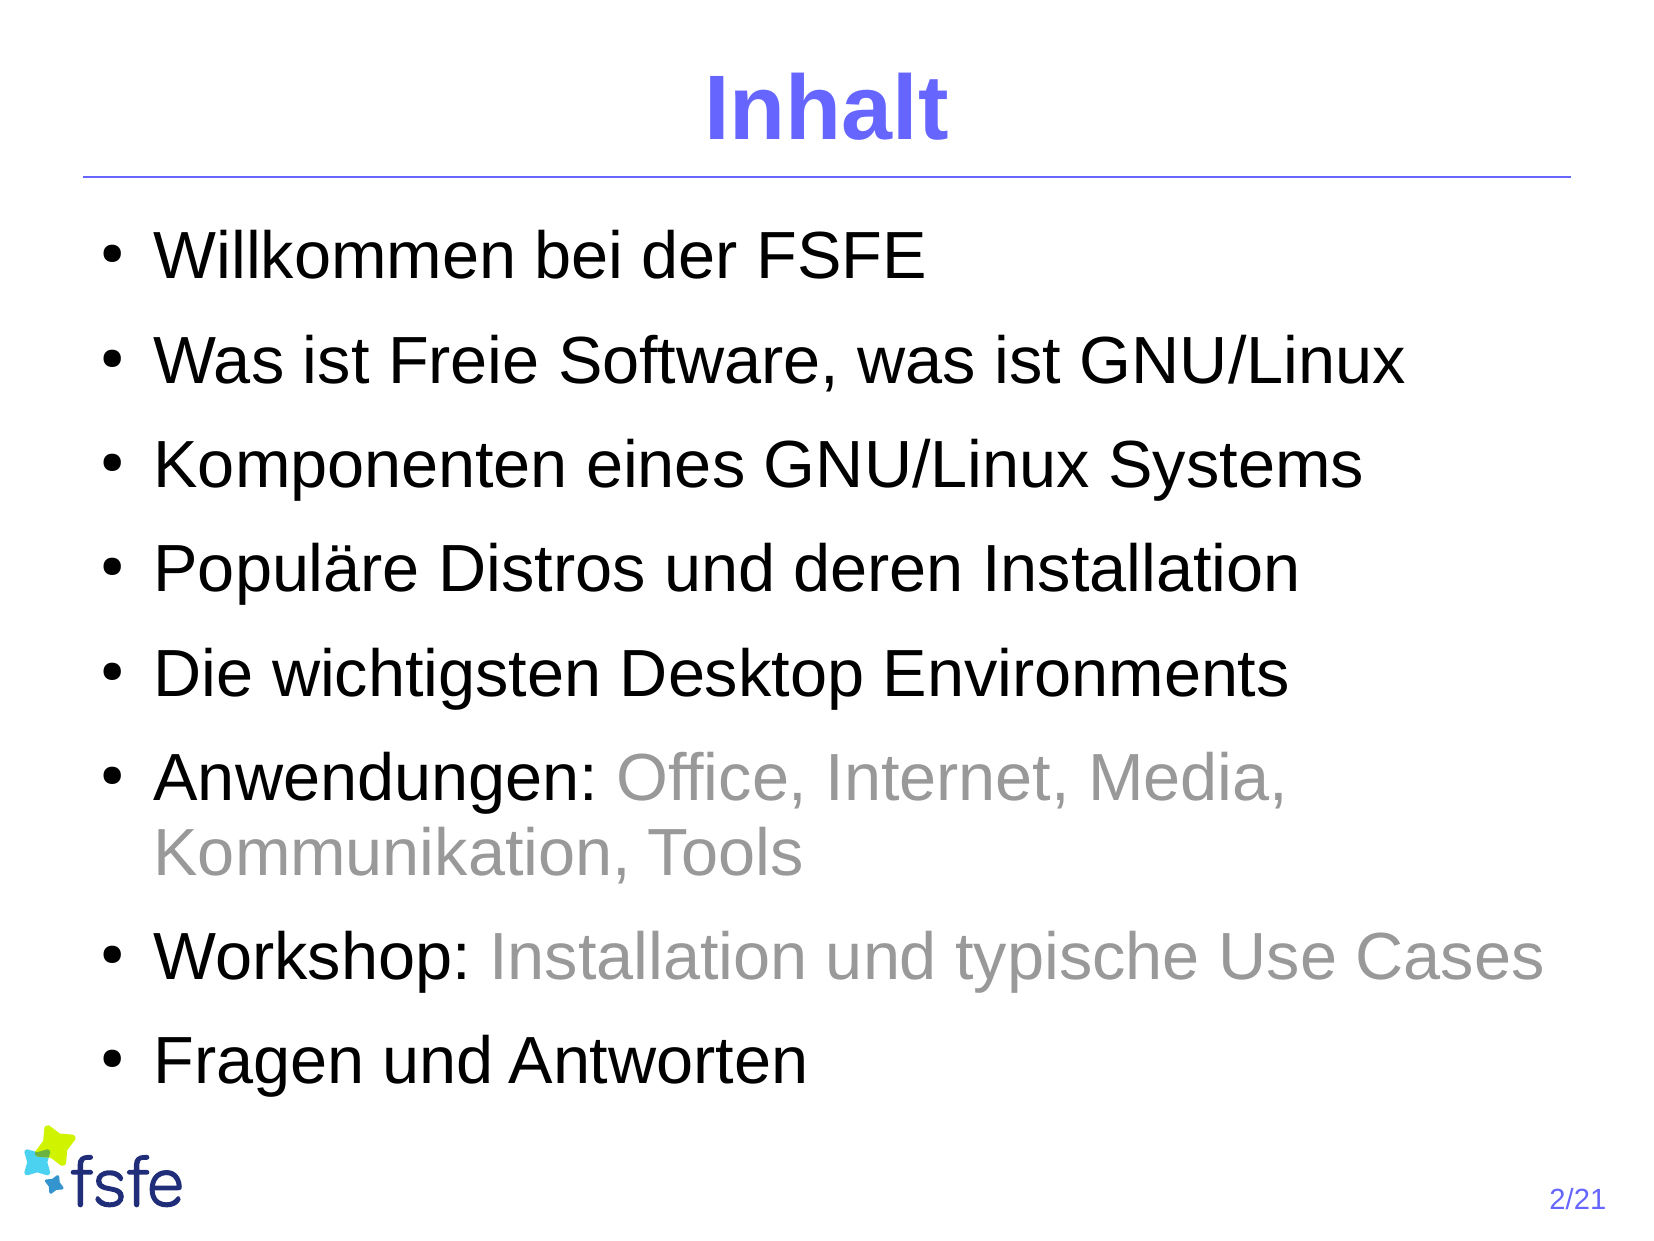

# Inhalt
Willkommen bei der FSFE
Was ist Freie Software, was ist GNU/Linux
Komponenten eines GNU/Linux Systems
Populäre Distros und deren Installation
Die wichtigsten Desktop Environments
Anwendungen: Office, Internet, Media, Kommunikation, Tools
Workshop: Installation und typische Use Cases
Fragen und Antworten
2